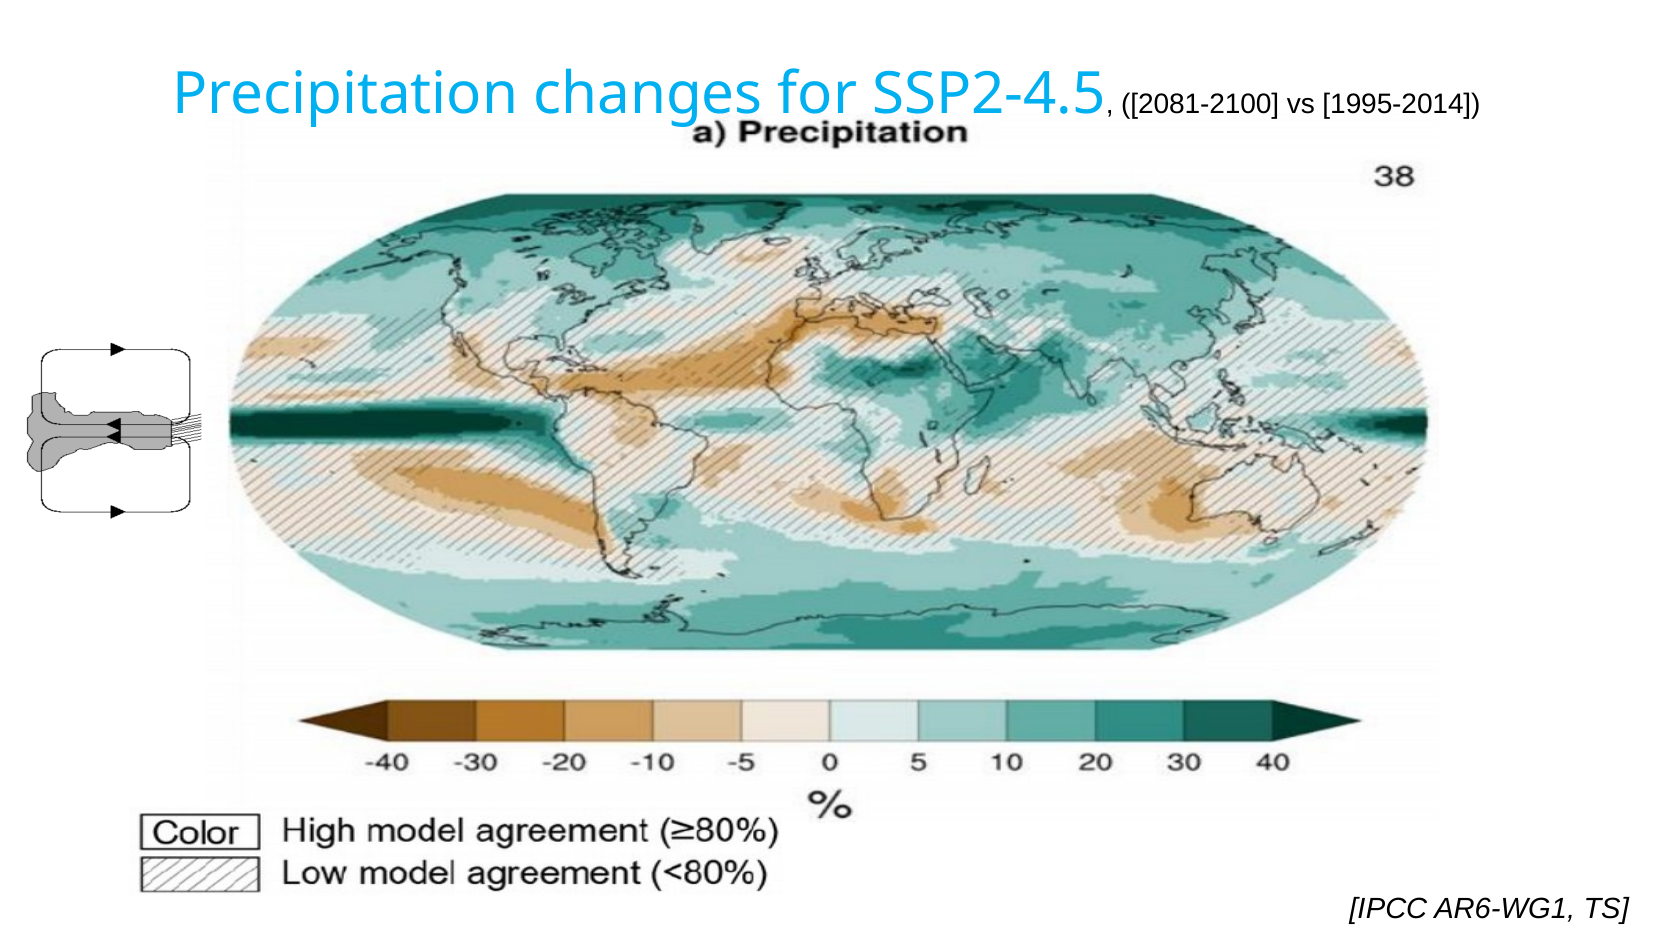

Precipitation changes for SSP2-4.5, ([2081-2100] vs [1995-2014])
[IPCC AR6-WG1, TS]